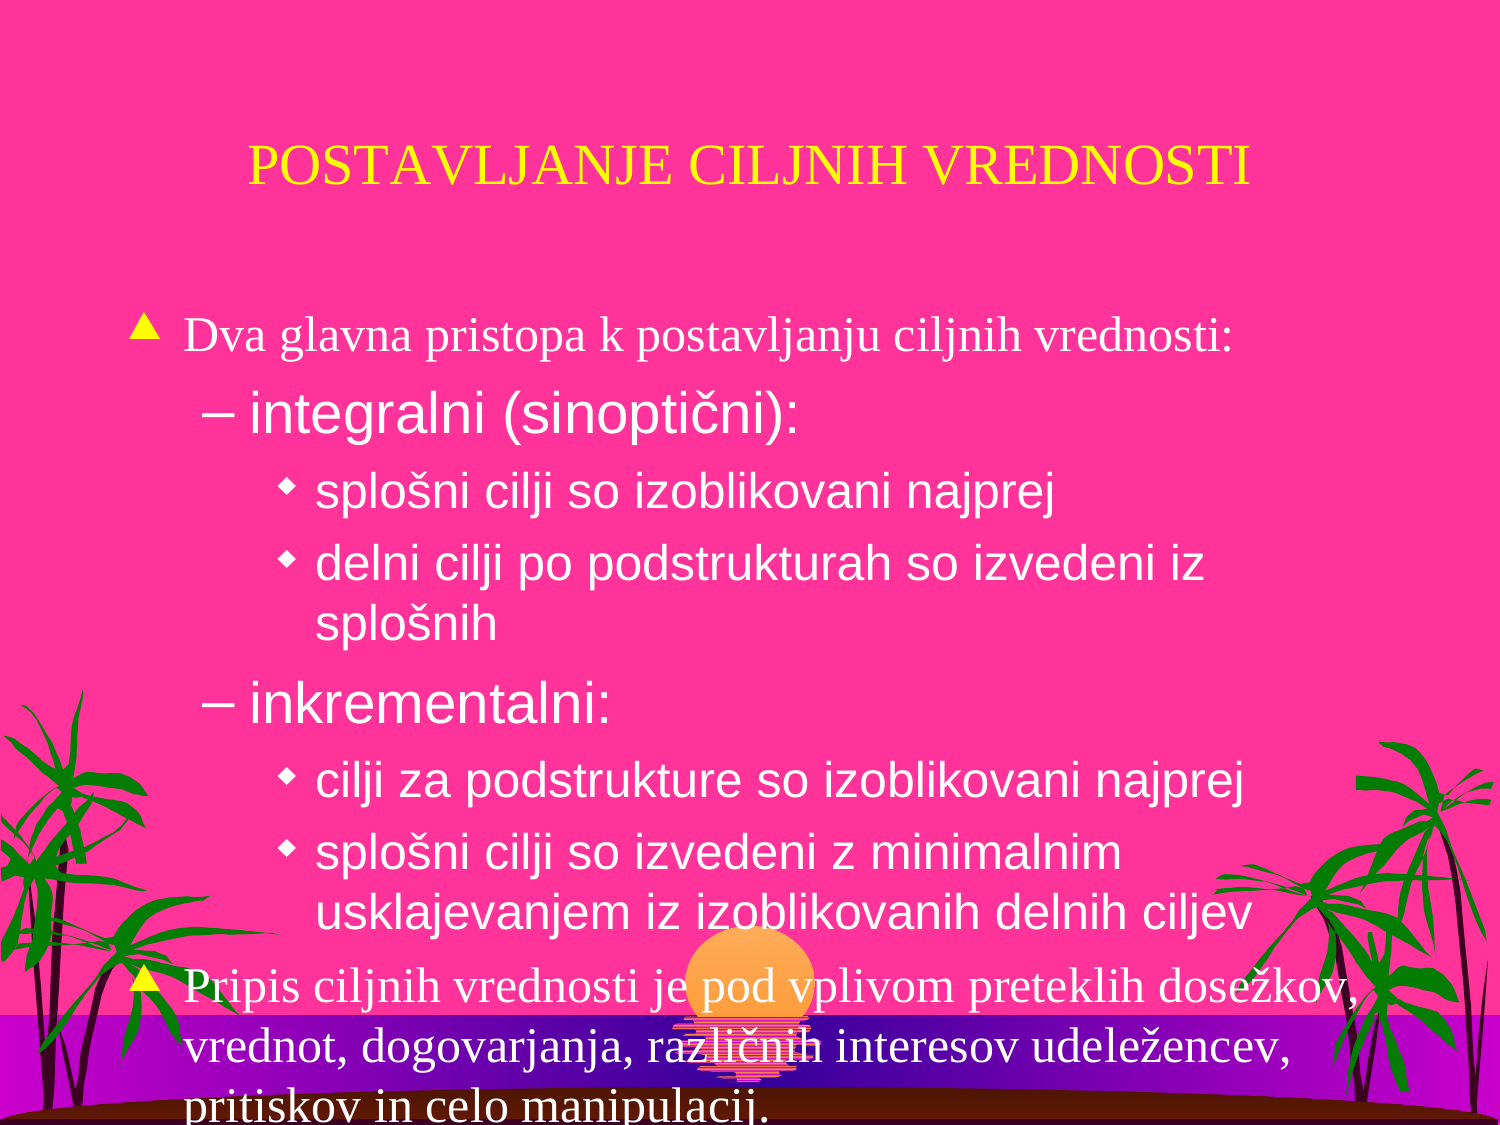

# POSTAVLJANJE CILJNIH VREDNOSTI
Dva glavna pristopa k postavljanju ciljnih vrednosti:
integralni (sinoptični):
splošni cilji so izoblikovani najprej
delni cilji po podstrukturah so izvedeni iz splošnih
inkrementalni:
cilji za podstrukture so izoblikovani najprej
splošni cilji so izvedeni z minimalnim usklajevanjem iz izoblikovanih delnih ciljev
Pripis ciljnih vrednosti je pod vplivom preteklih dosežkov, vrednot, dogovarjanja, različnih interesov udeležencev, pritiskov in celo manipulacij.